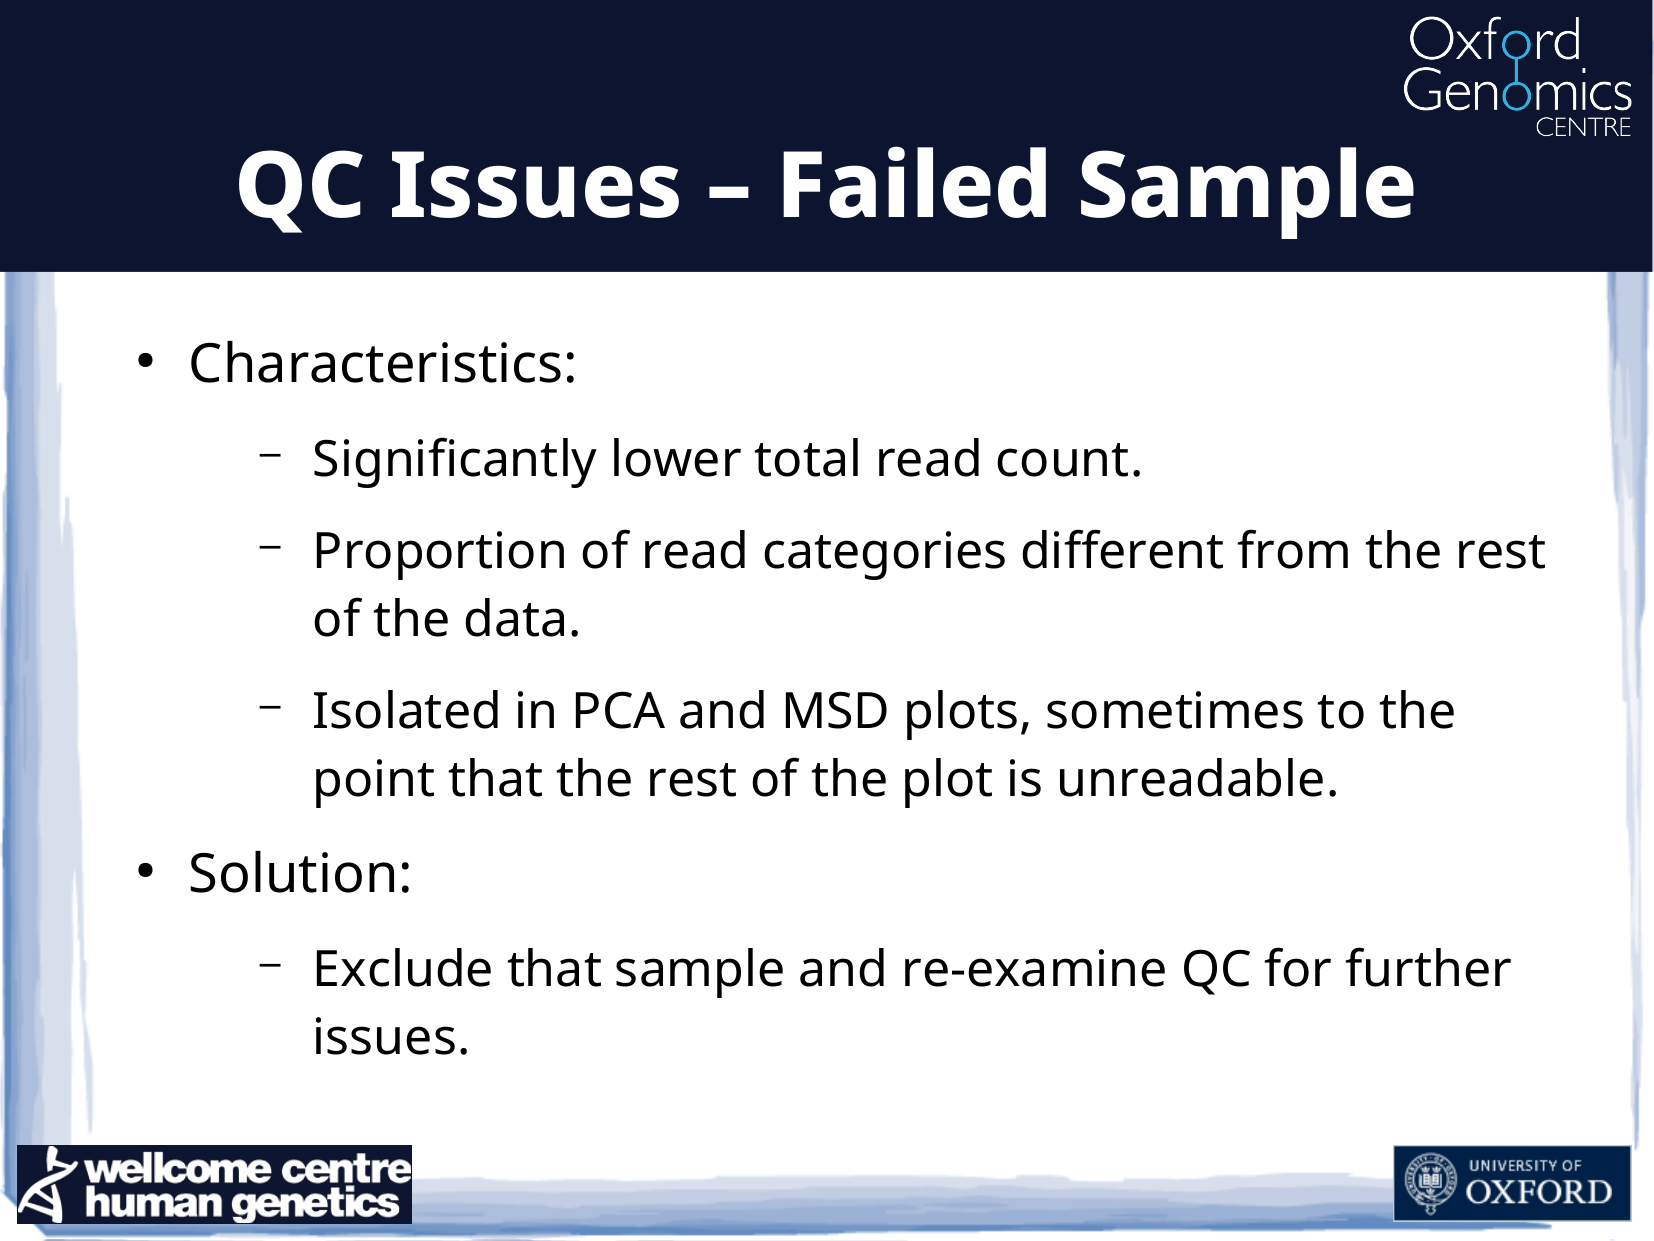

# QC Issues – Failed Sample
Characteristics:
Significantly lower total read count.
Proportion of read categories different from the rest of the data.
Isolated in PCA and MSD plots, sometimes to the point that the rest of the plot is unreadable.
Solution:
Exclude that sample and re-examine QC for further issues.